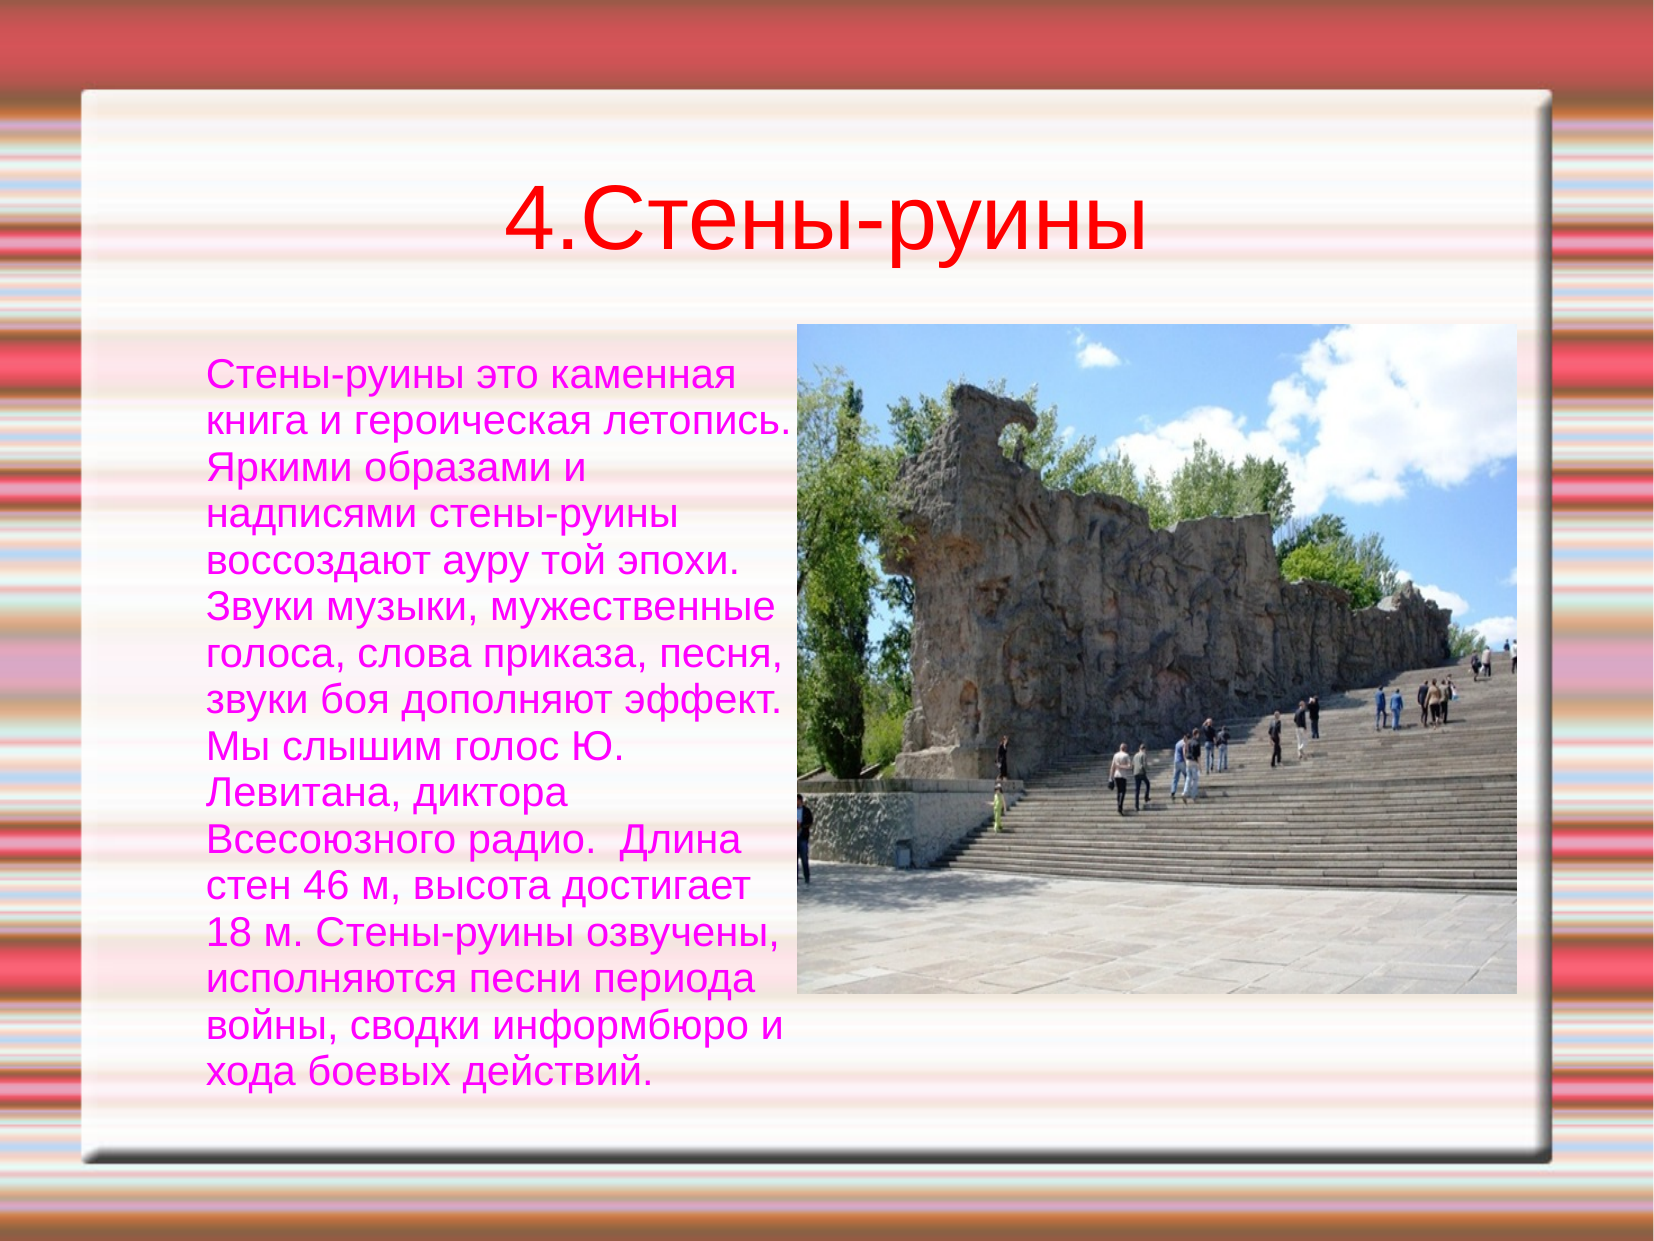

# 4.Стены-руины
Стены-руины это каменная книга и героическая летопись. Яркими образами и надписями стены-руины воссоздают ауру той эпохи. Звуки музыки, мужественные голоса, слова приказа, песня, звуки боя дополняют эффект. Мы слышим голос Ю. Левитана, диктора Всесоюзного радио. Длина стен 46 м, высота достигает 18 м. Стены-руины озвучены, исполняются песни периода войны, сводки информбюро и хода боевых действий.